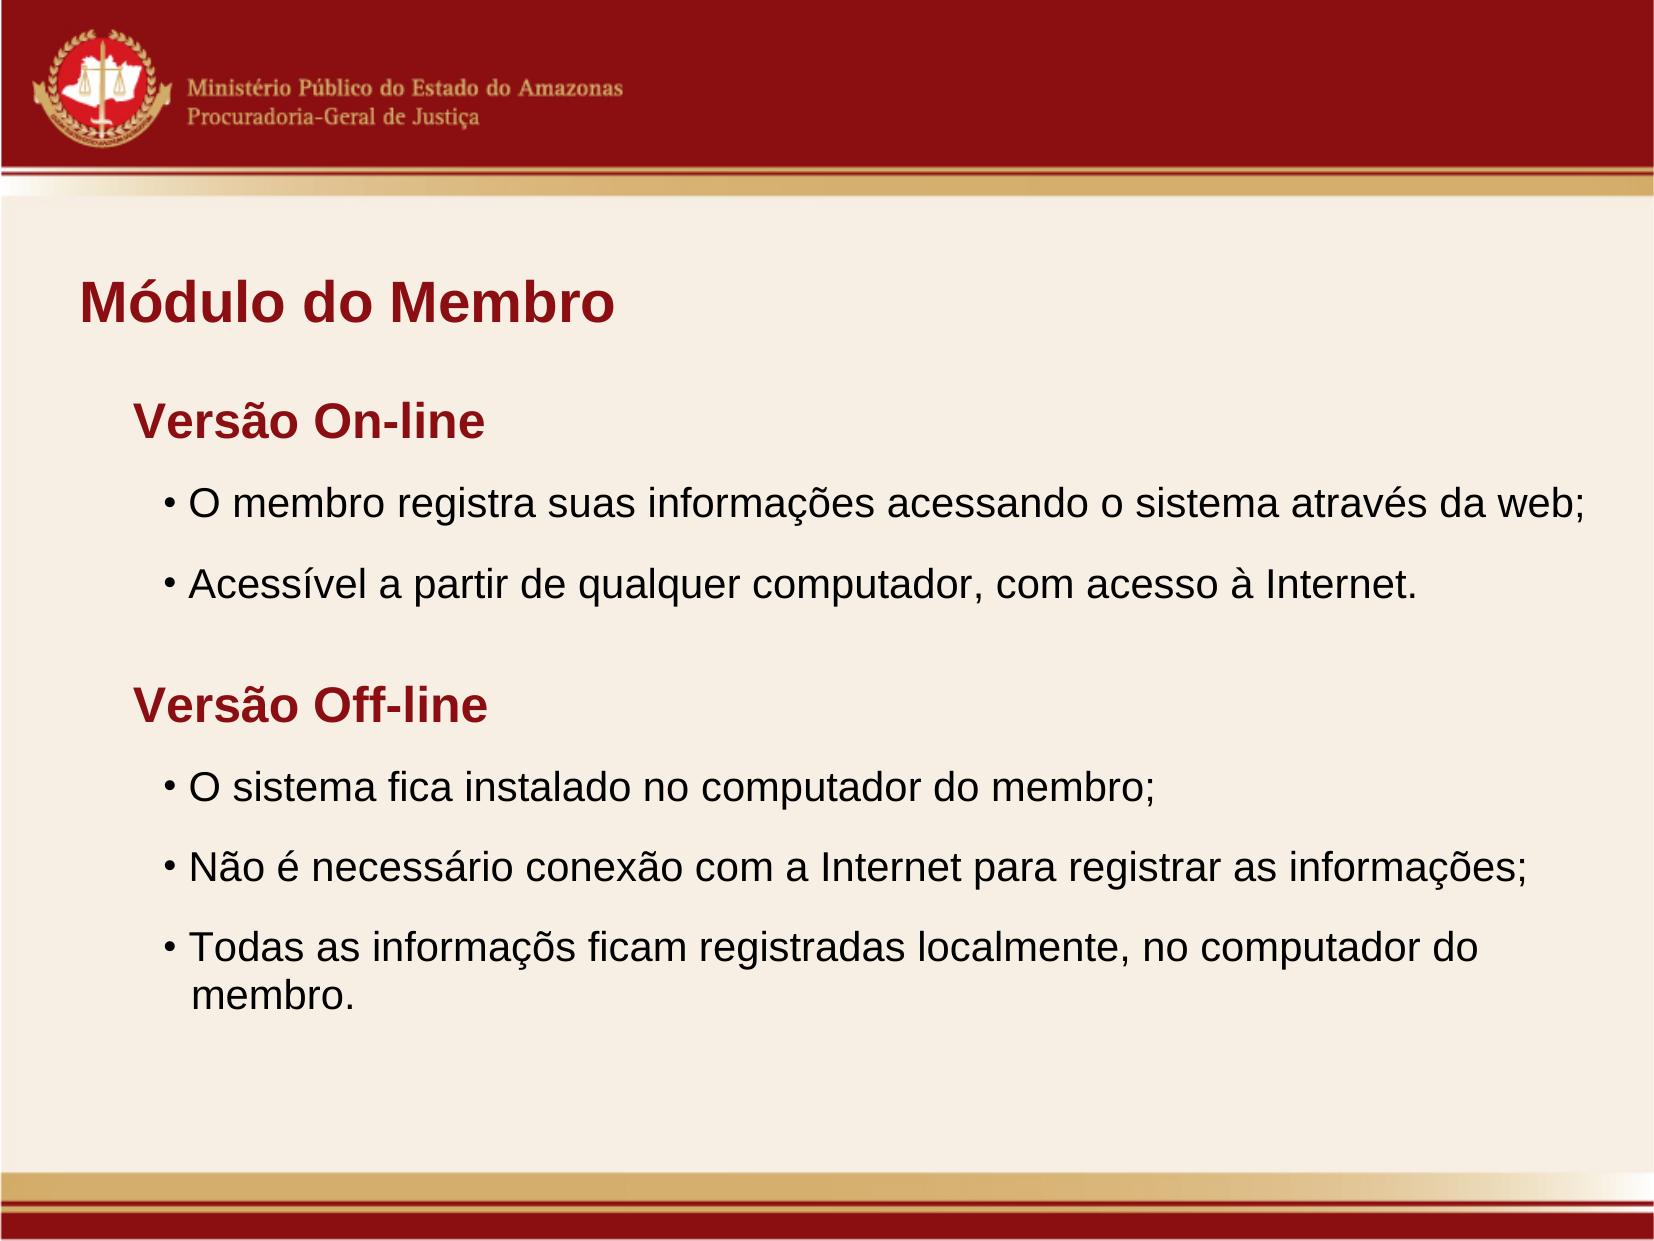

Módulo do Membro
Versão On-line
 O membro registra suas informações acessando o sistema através da web;
 Acessível a partir de qualquer computador, com acesso à Internet.
Versão Off-line
 O sistema fica instalado no computador do membro;
 Não é necessário conexão com a Internet para registrar as informações;
 Todas as informaçõs ficam registradas localmente, no computador do membro.